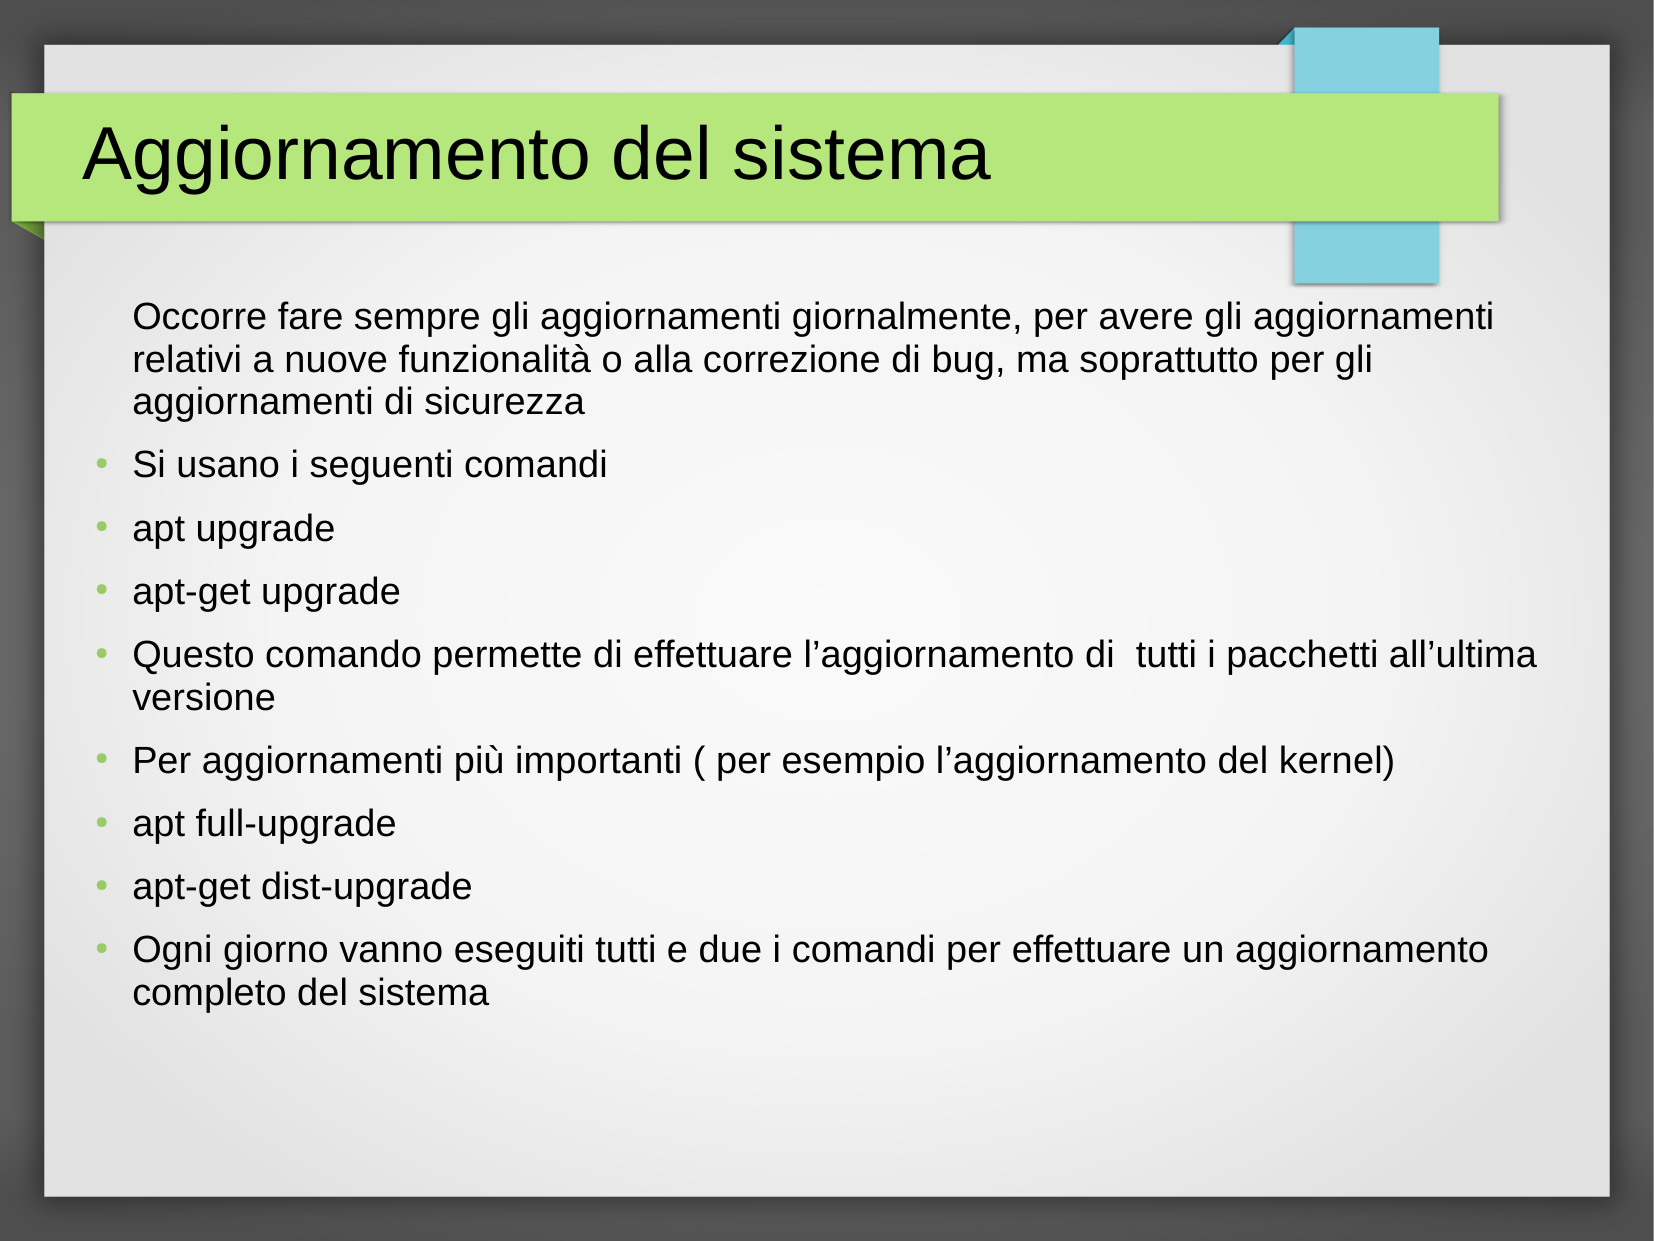

# Aggiornamento del sistema
Occorre fare sempre gli aggiornamenti giornalmente, per avere gli aggiornamenti relativi a nuove funzionalità o alla correzione di bug, ma soprattutto per gli aggiornamenti di sicurezza
Si usano i seguenti comandi
apt upgrade
apt-get upgrade
Questo comando permette di effettuare l’aggiornamento di tutti i pacchetti all’ultima versione
Per aggiornamenti più importanti ( per esempio l’aggiornamento del kernel)
apt full-upgrade
apt-get dist-upgrade
Ogni giorno vanno eseguiti tutti e due i comandi per effettuare un aggiornamento completo del sistema